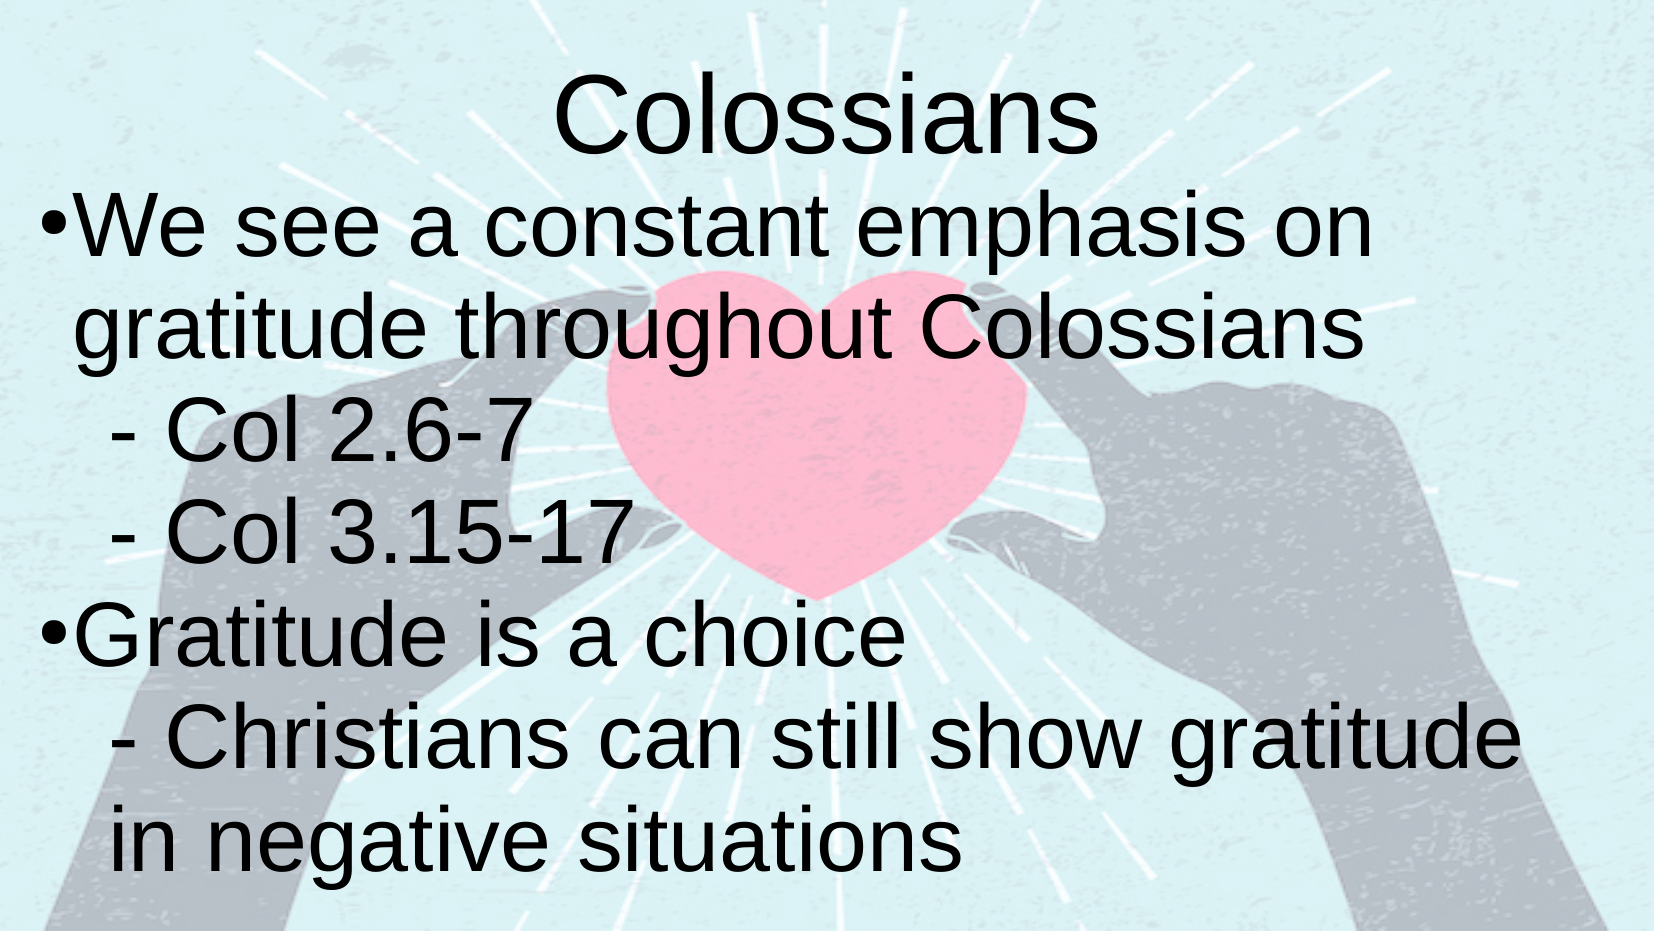

# Colossians
We see a constant emphasis on gratitude throughout Colossians
- Col 2.6-7
- Col 3.15-17
Gratitude is a choice
- Christians can still show gratitude in negative situations